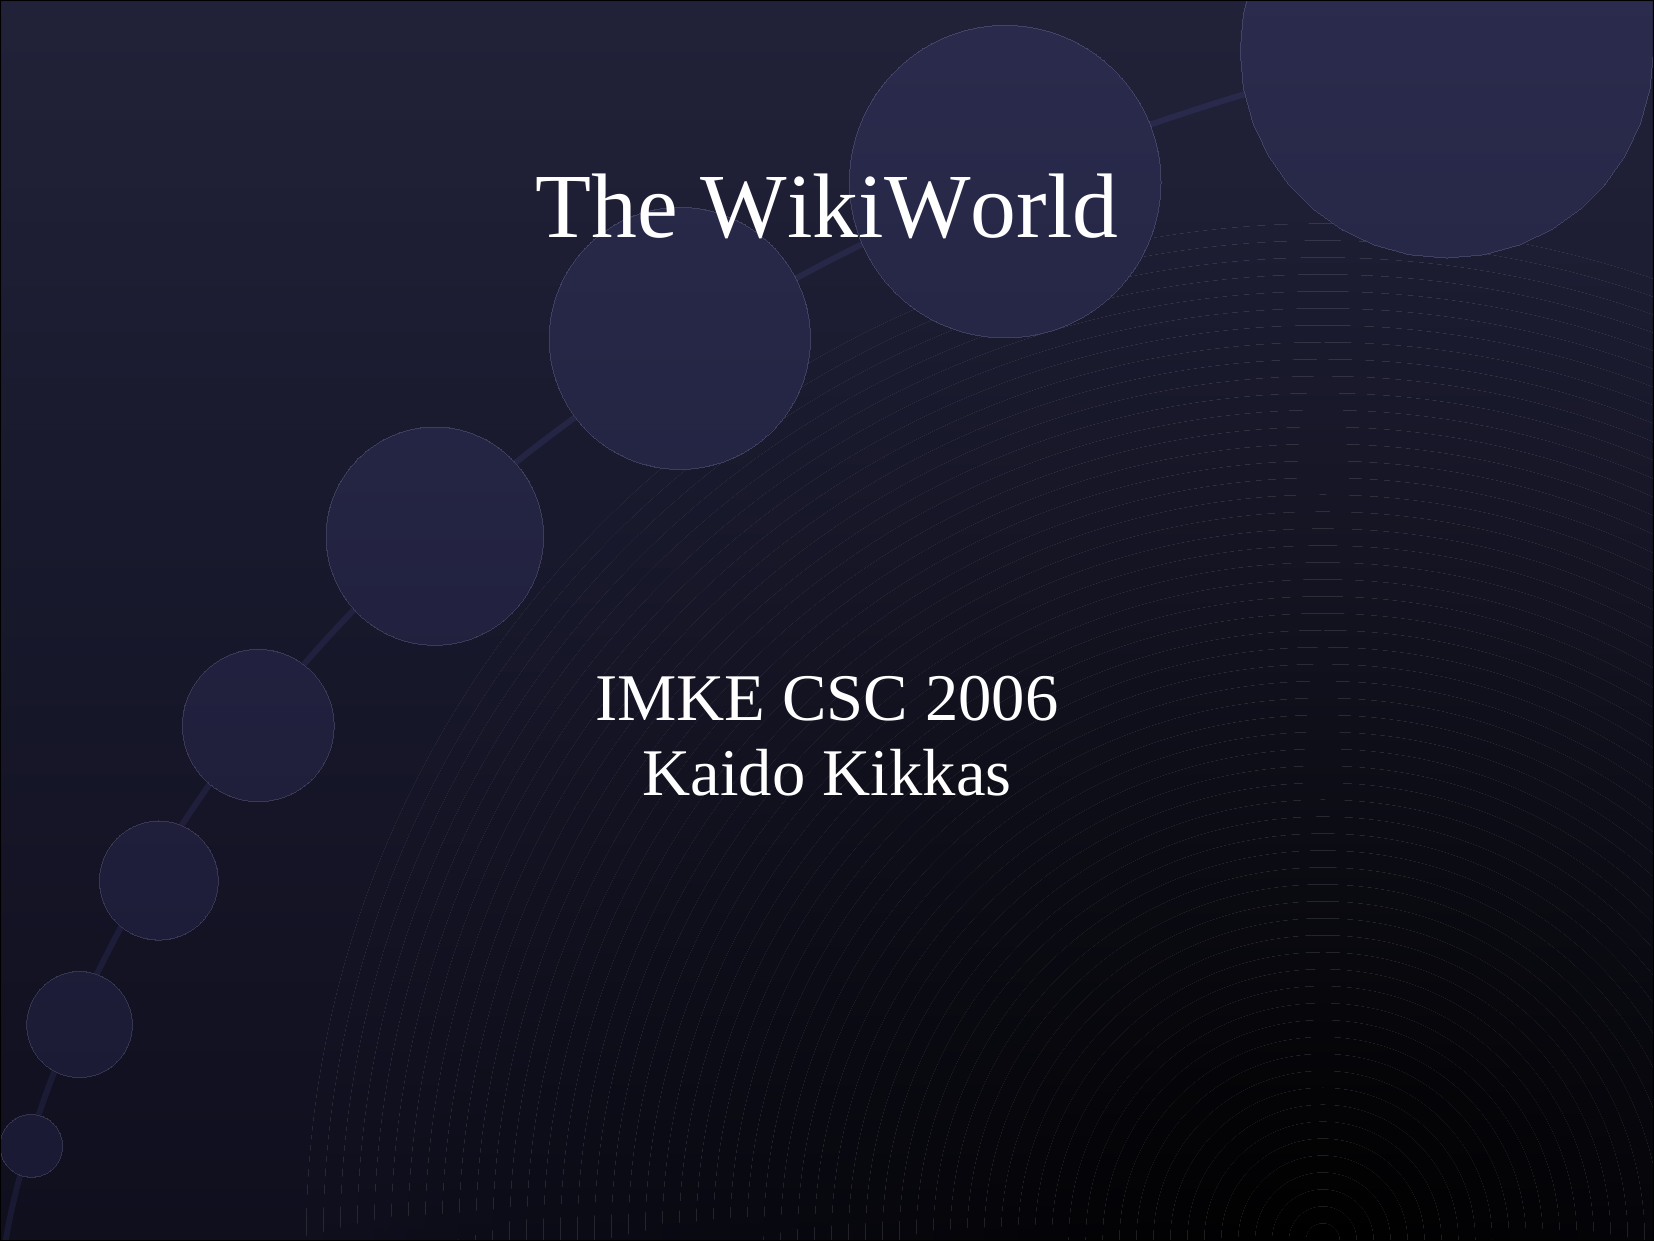

# The WikiWorld
IMKE CSC 2006
Kaido Kikkas